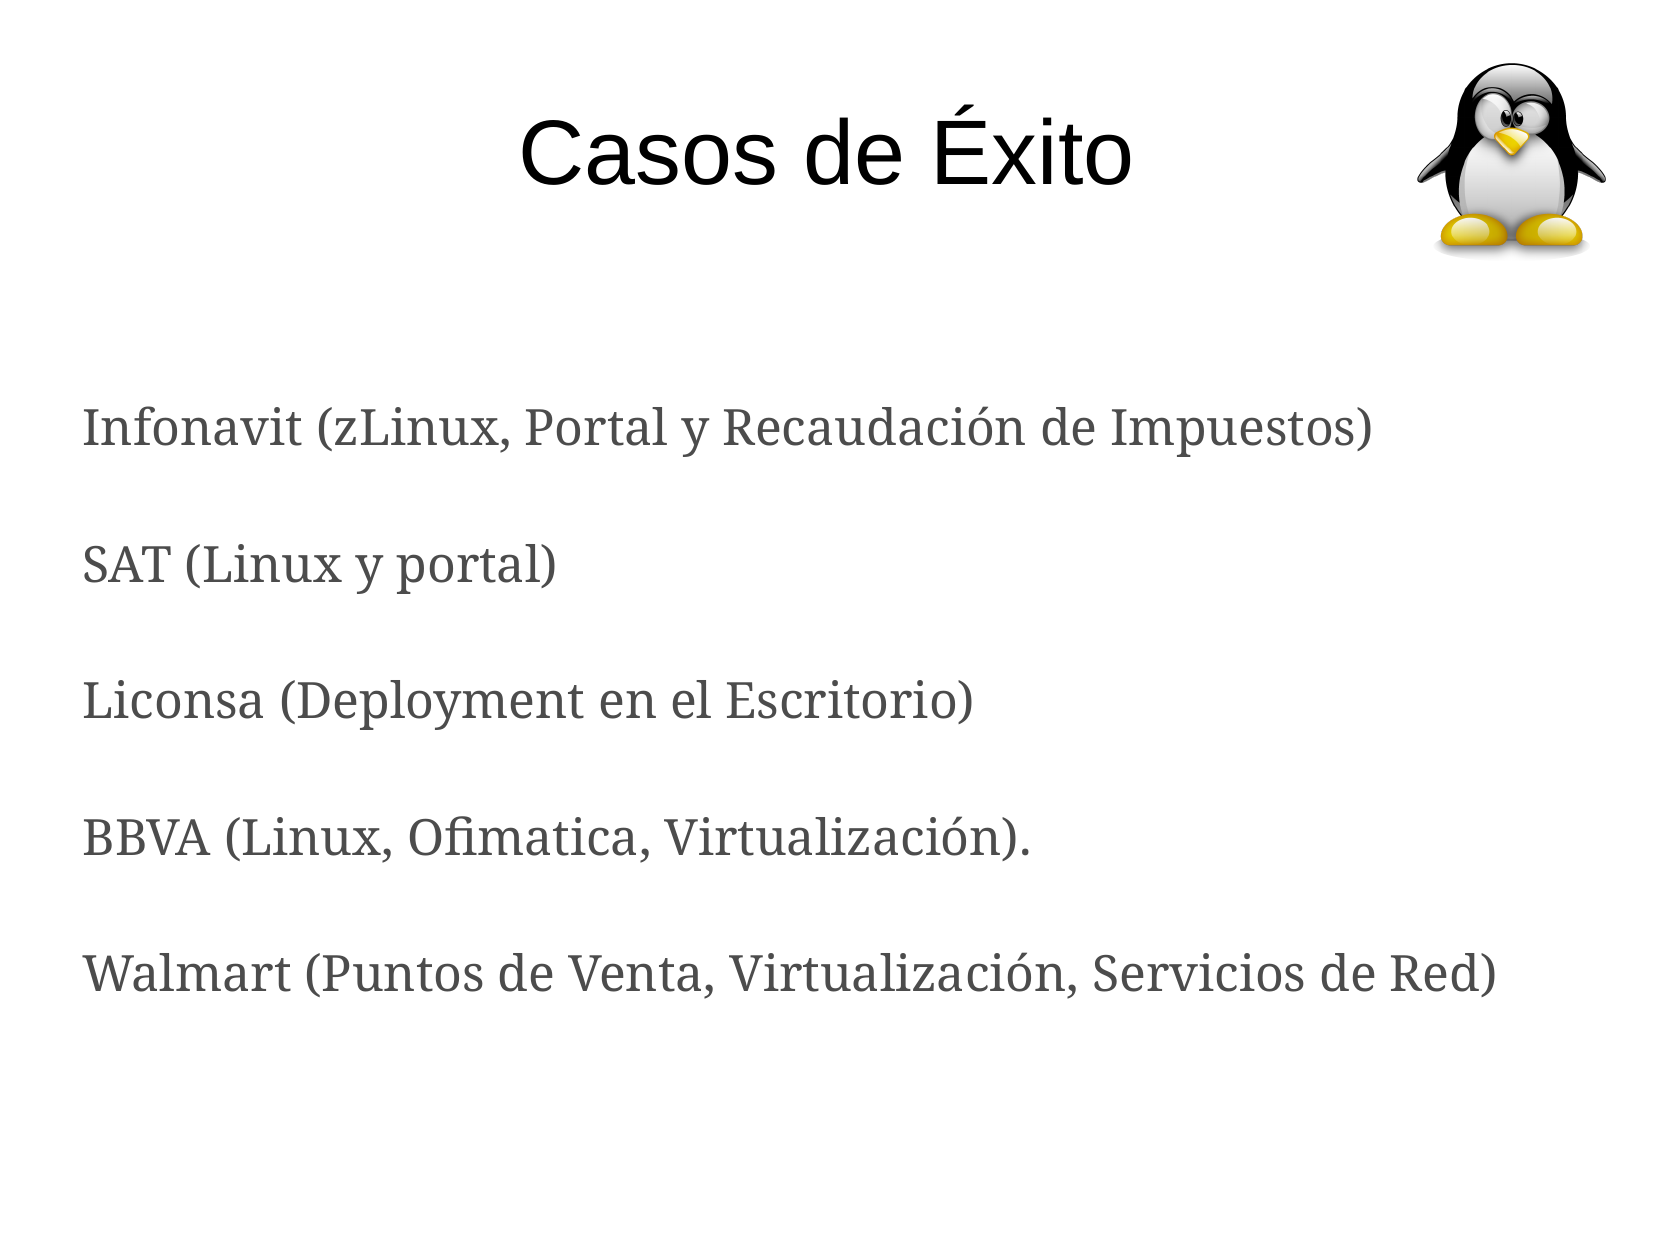

# Casos de Éxito
Infonavit (zLinux, Portal y Recaudación de Impuestos)
SAT (Linux y portal)
Liconsa (Deployment en el Escritorio)
BBVA (Linux, Ofimatica, Virtualización).
Walmart (Puntos de Venta, Virtualización, Servicios de Red)